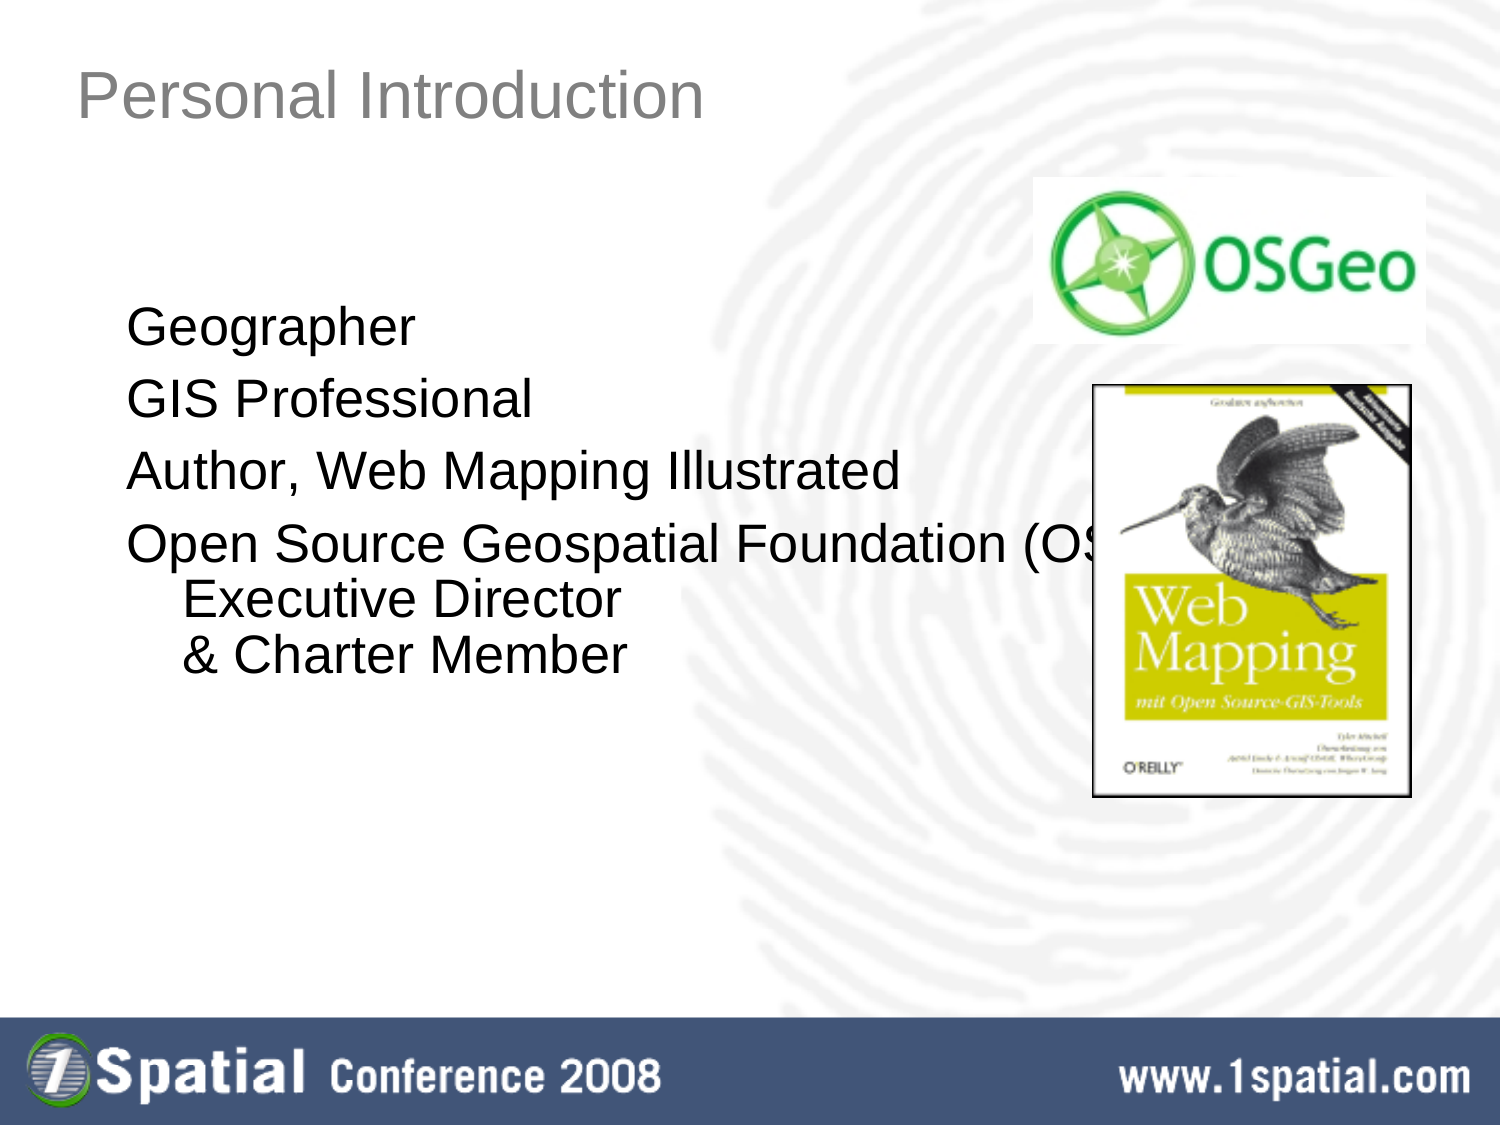

# Personal Introduction
Geographer
GIS Professional
Author, Web Mapping Illustrated
Open Source Geospatial Foundation (OSGeo) Executive Director
& Charter Member